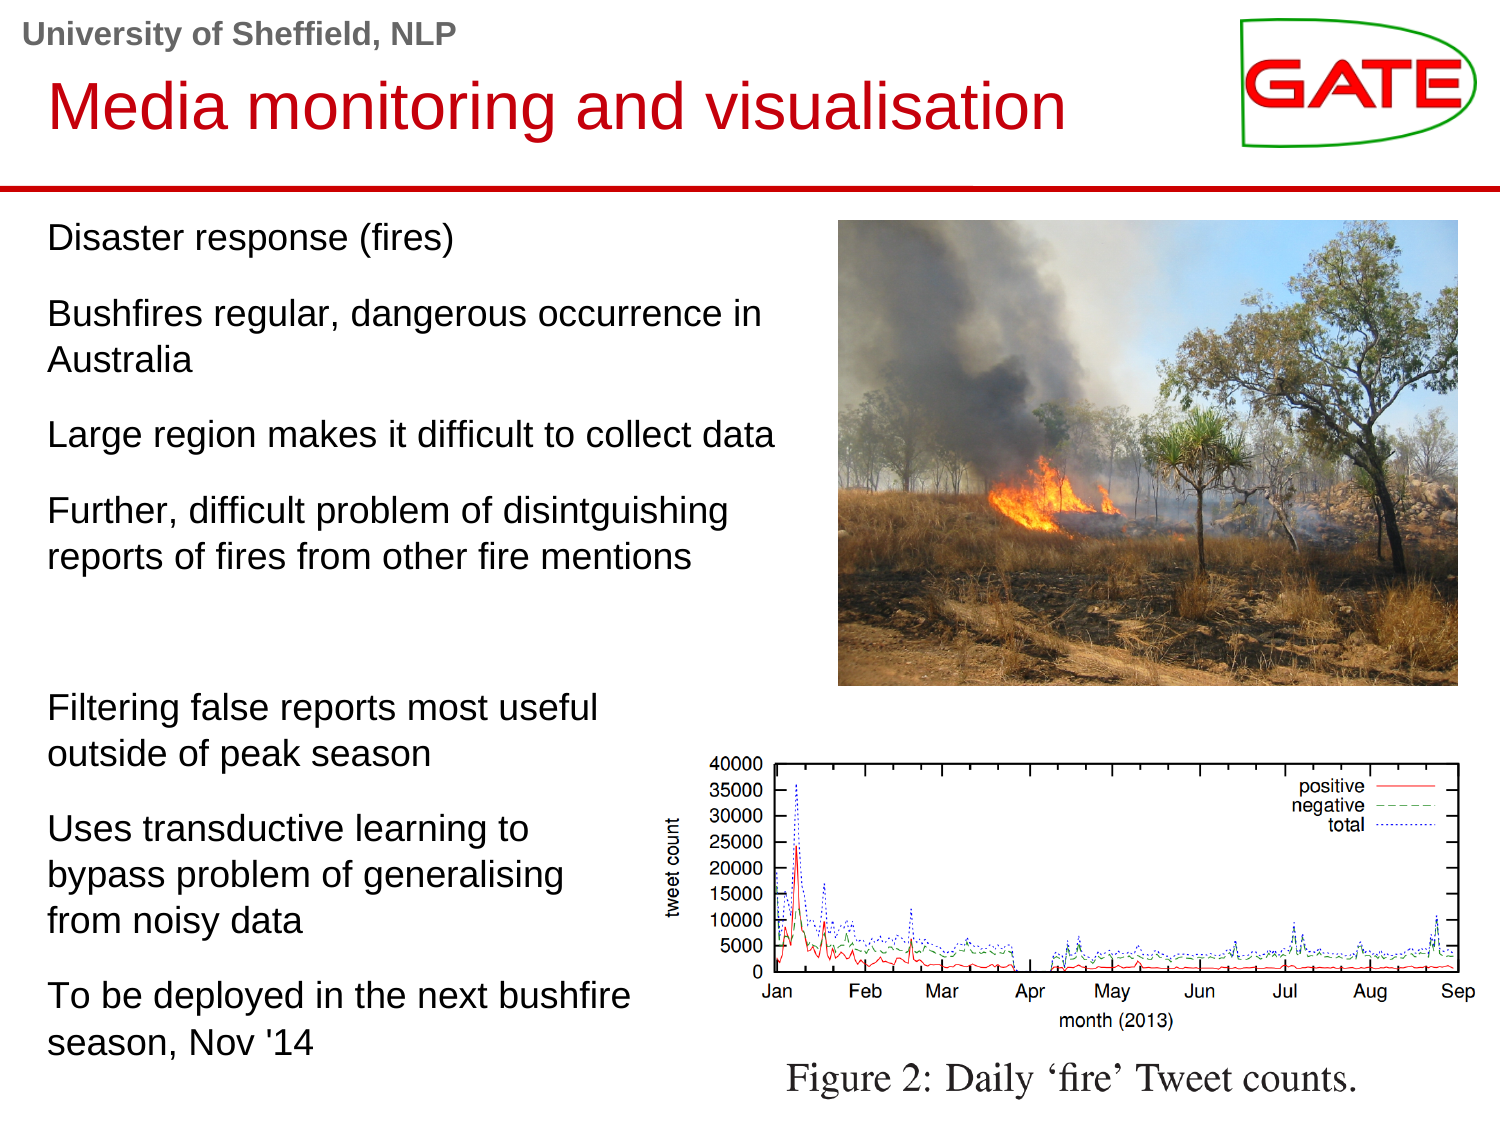

Media monitoring and visualisation
Disaster response (fires)
Bushfires regular, dangerous occurrence in
Australia
Large region makes it difficult to collect data
Further, difficult problem of disintguishing
reports of fires from other fire mentions
Filtering false reports most useful
outside of peak season
Uses transductive learning to
bypass problem of generalising
from noisy data
To be deployed in the next bushfire
season, Nov '14